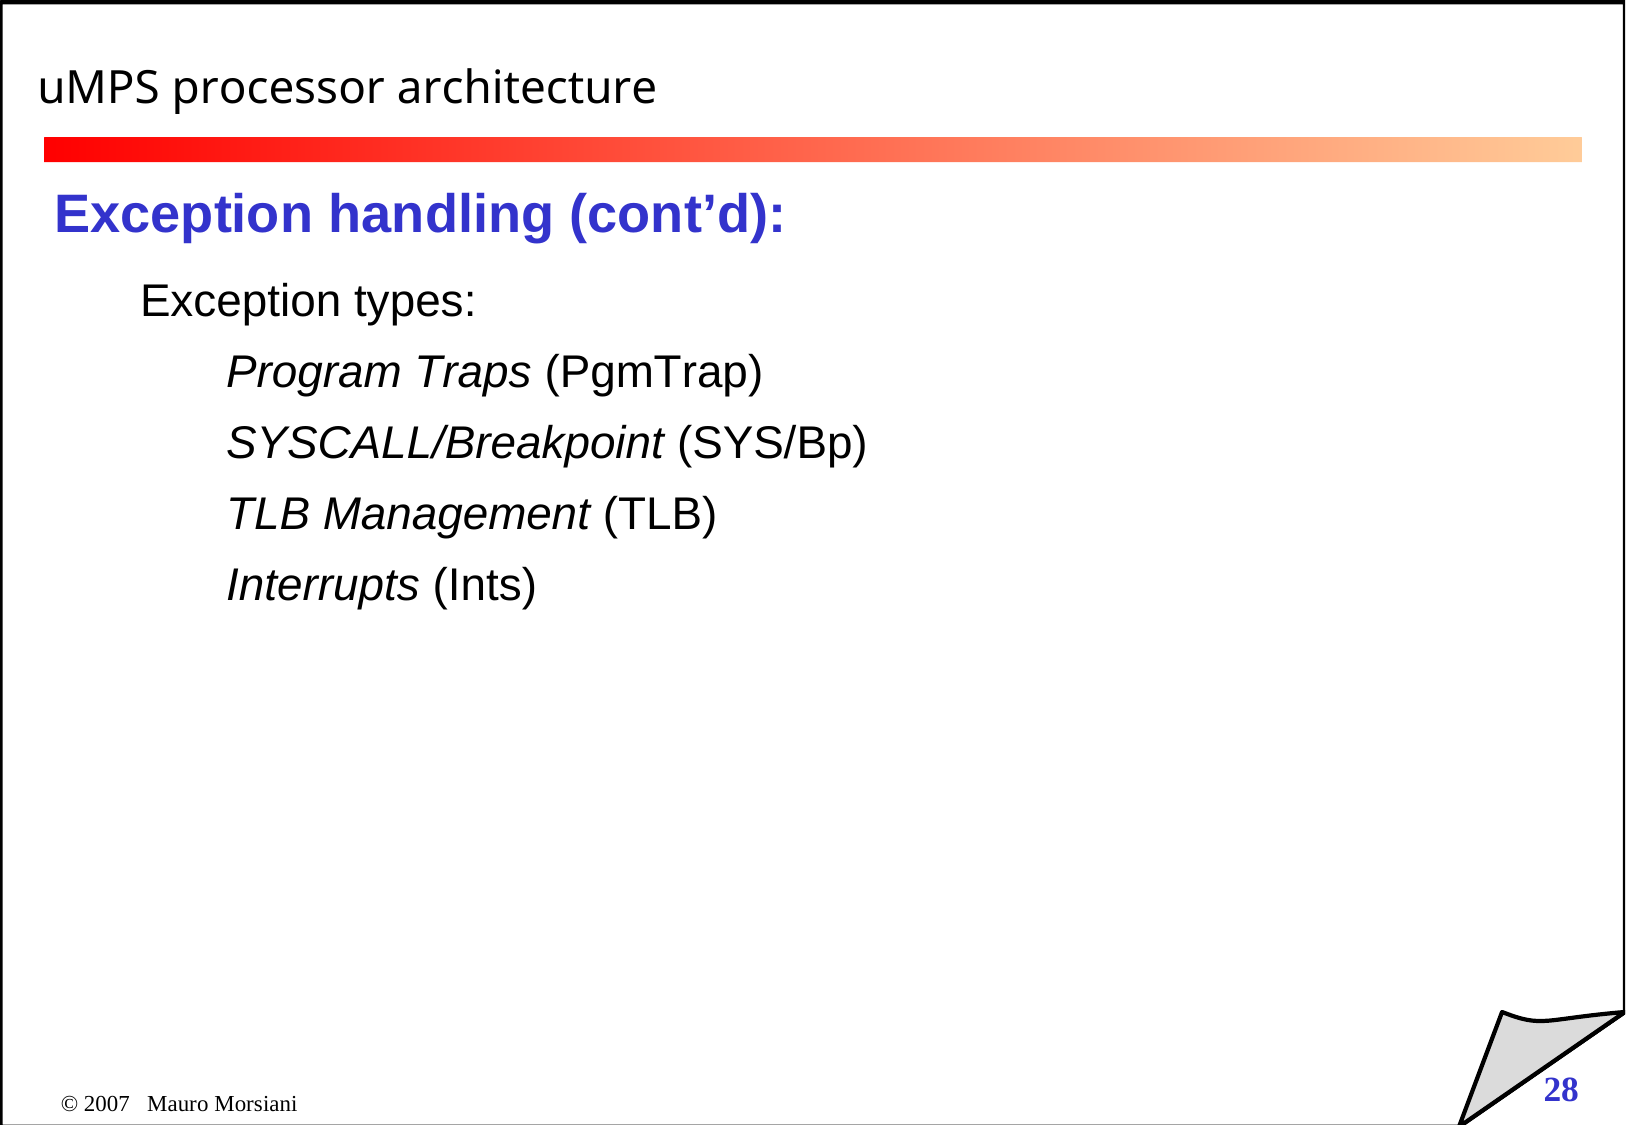

# uMPS processor architecture
Exception handling (cont’d):
Exception types:
Program Traps (PgmTrap)
SYSCALL/Breakpoint (SYS/Bp)
TLB Management (TLB)
Interrupts (Ints)